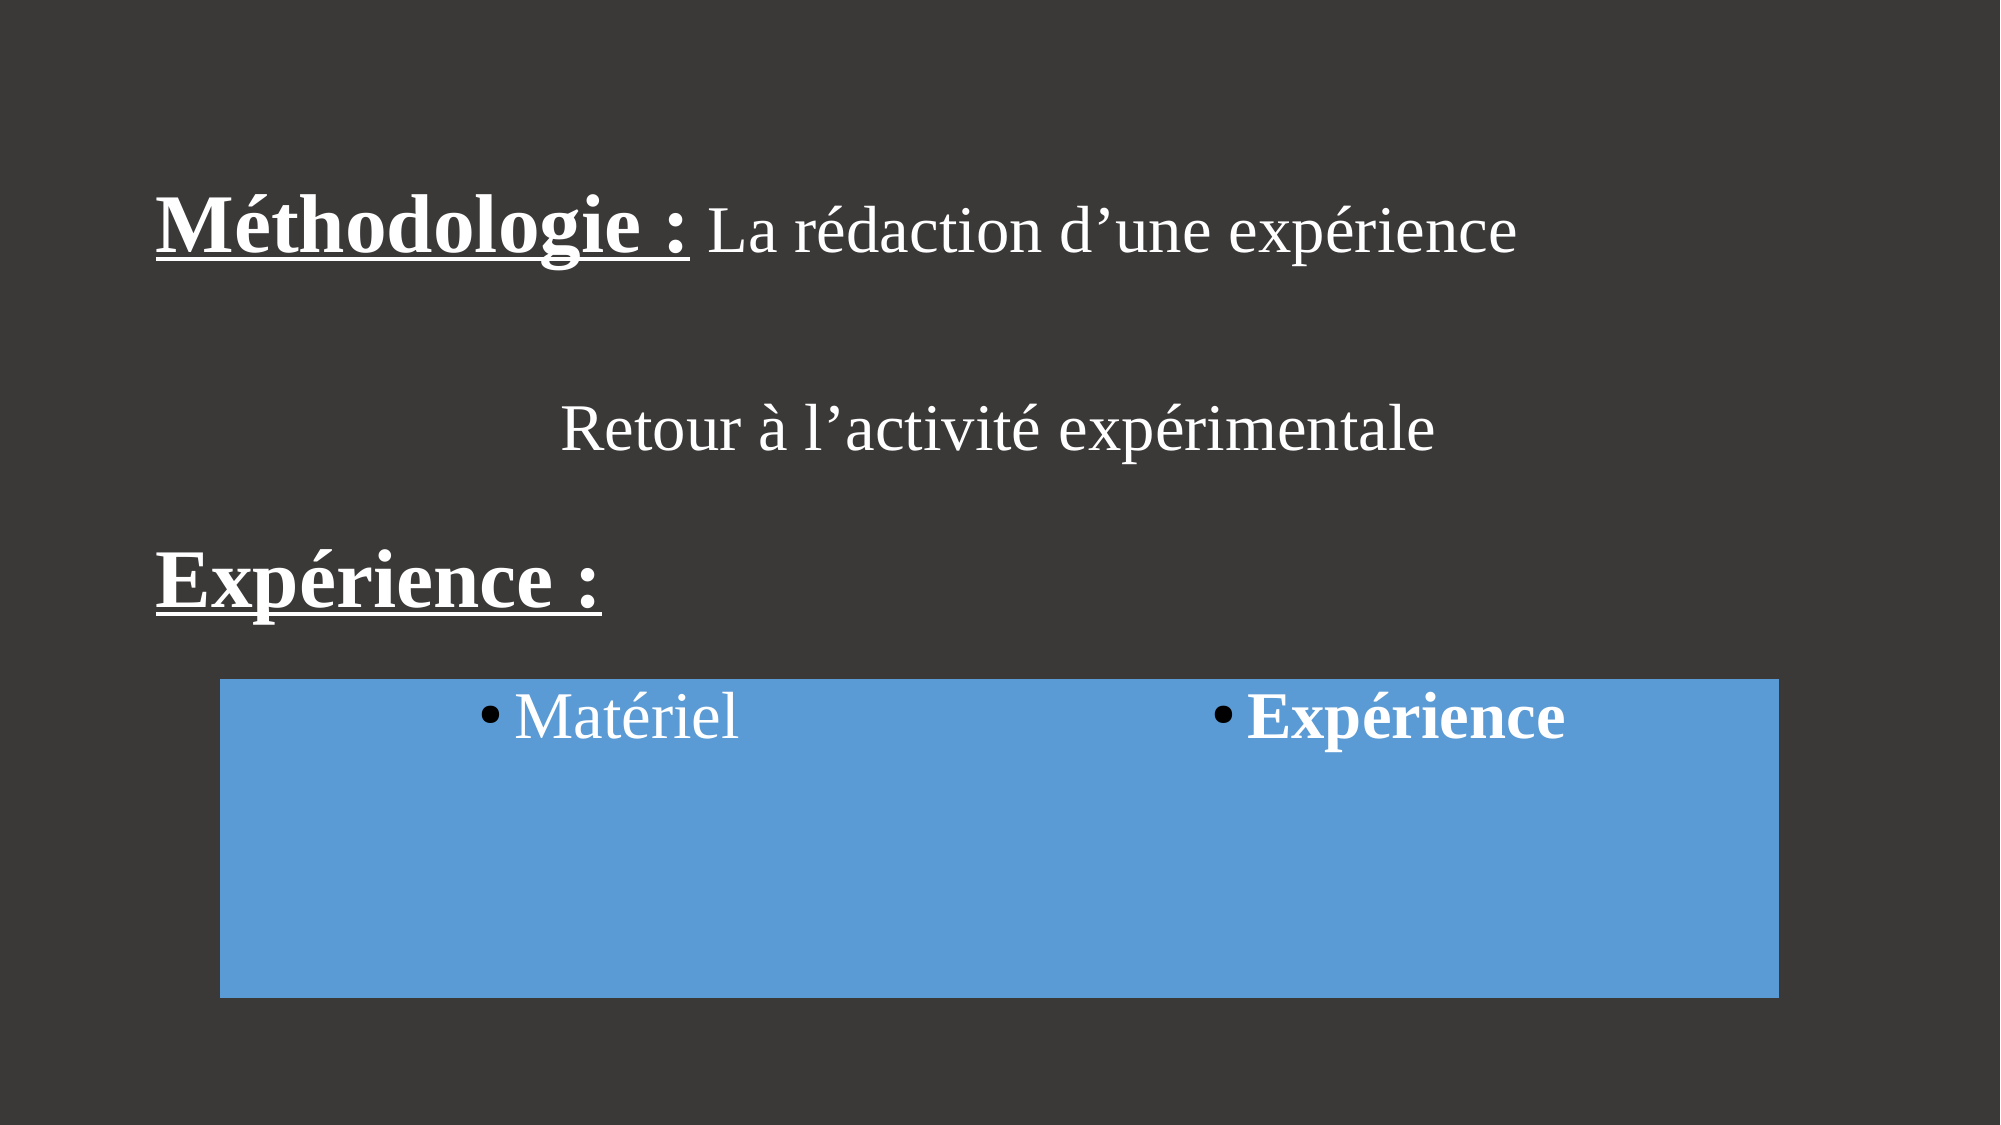

Méthodologie : La rédaction d’une expérience
Retour à l’activité expérimentale
Expérience :
| Matériel | Expérience |
| --- | --- |
| | |